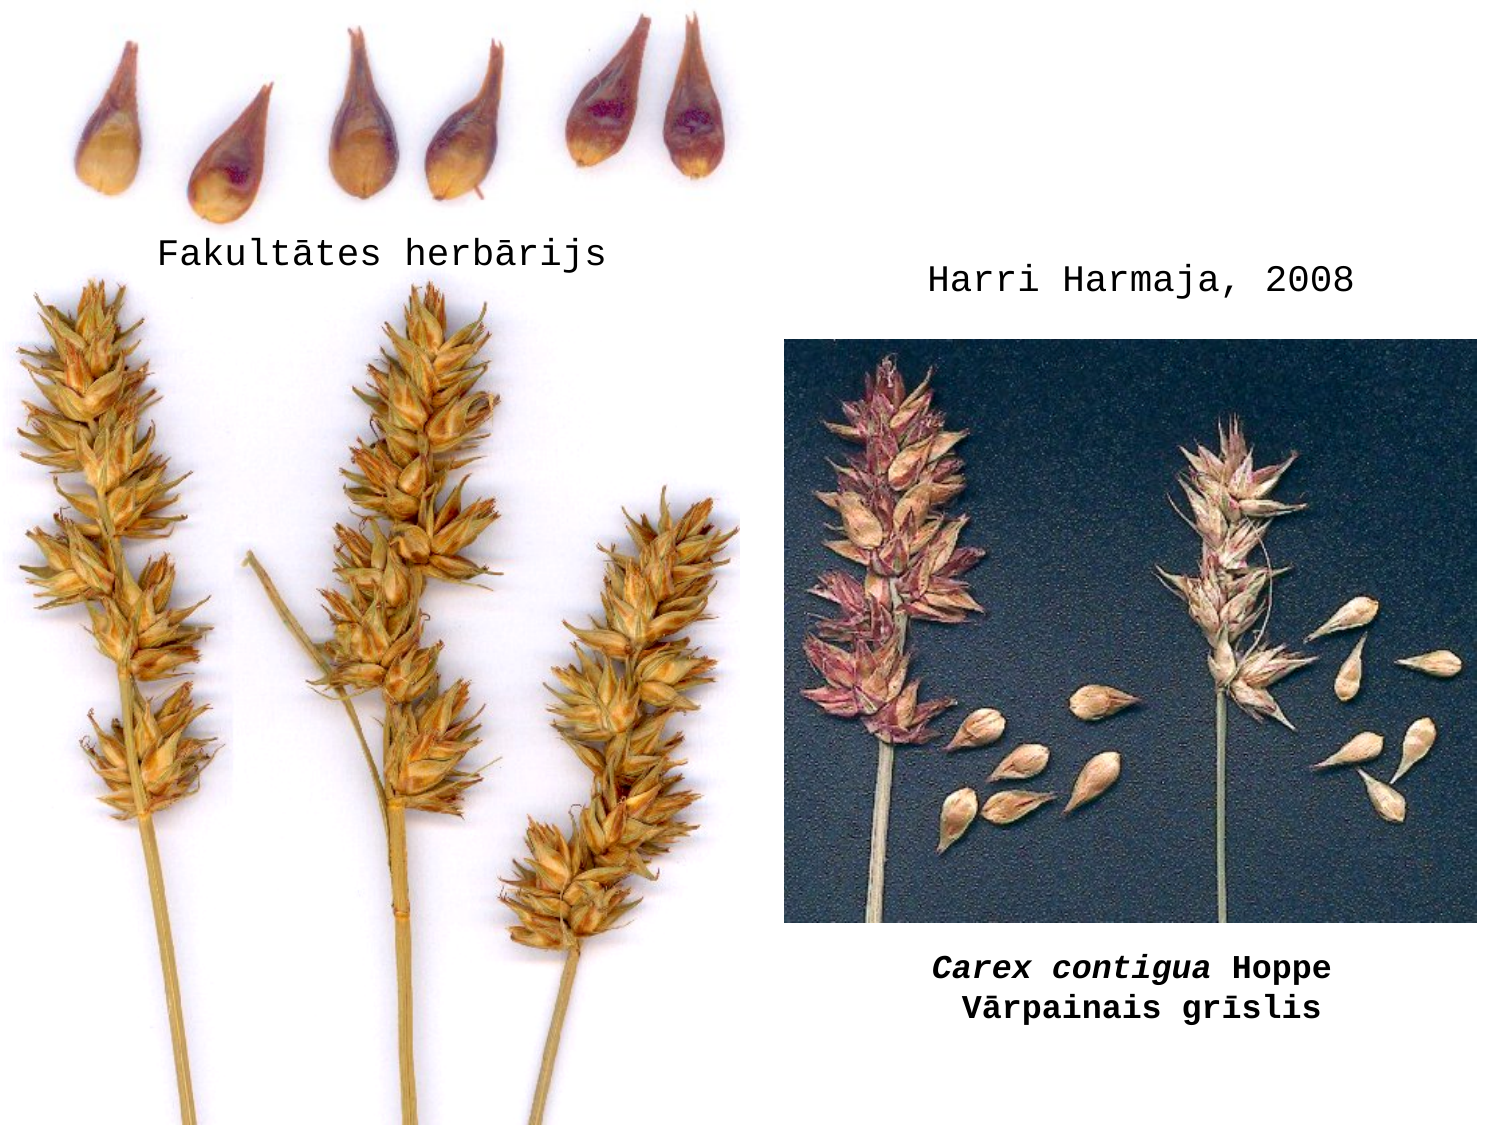

Fakultātes herbārijs
Harri Harmaja, 2008
Carex contigua Hoppe
Vārpainais grīslis